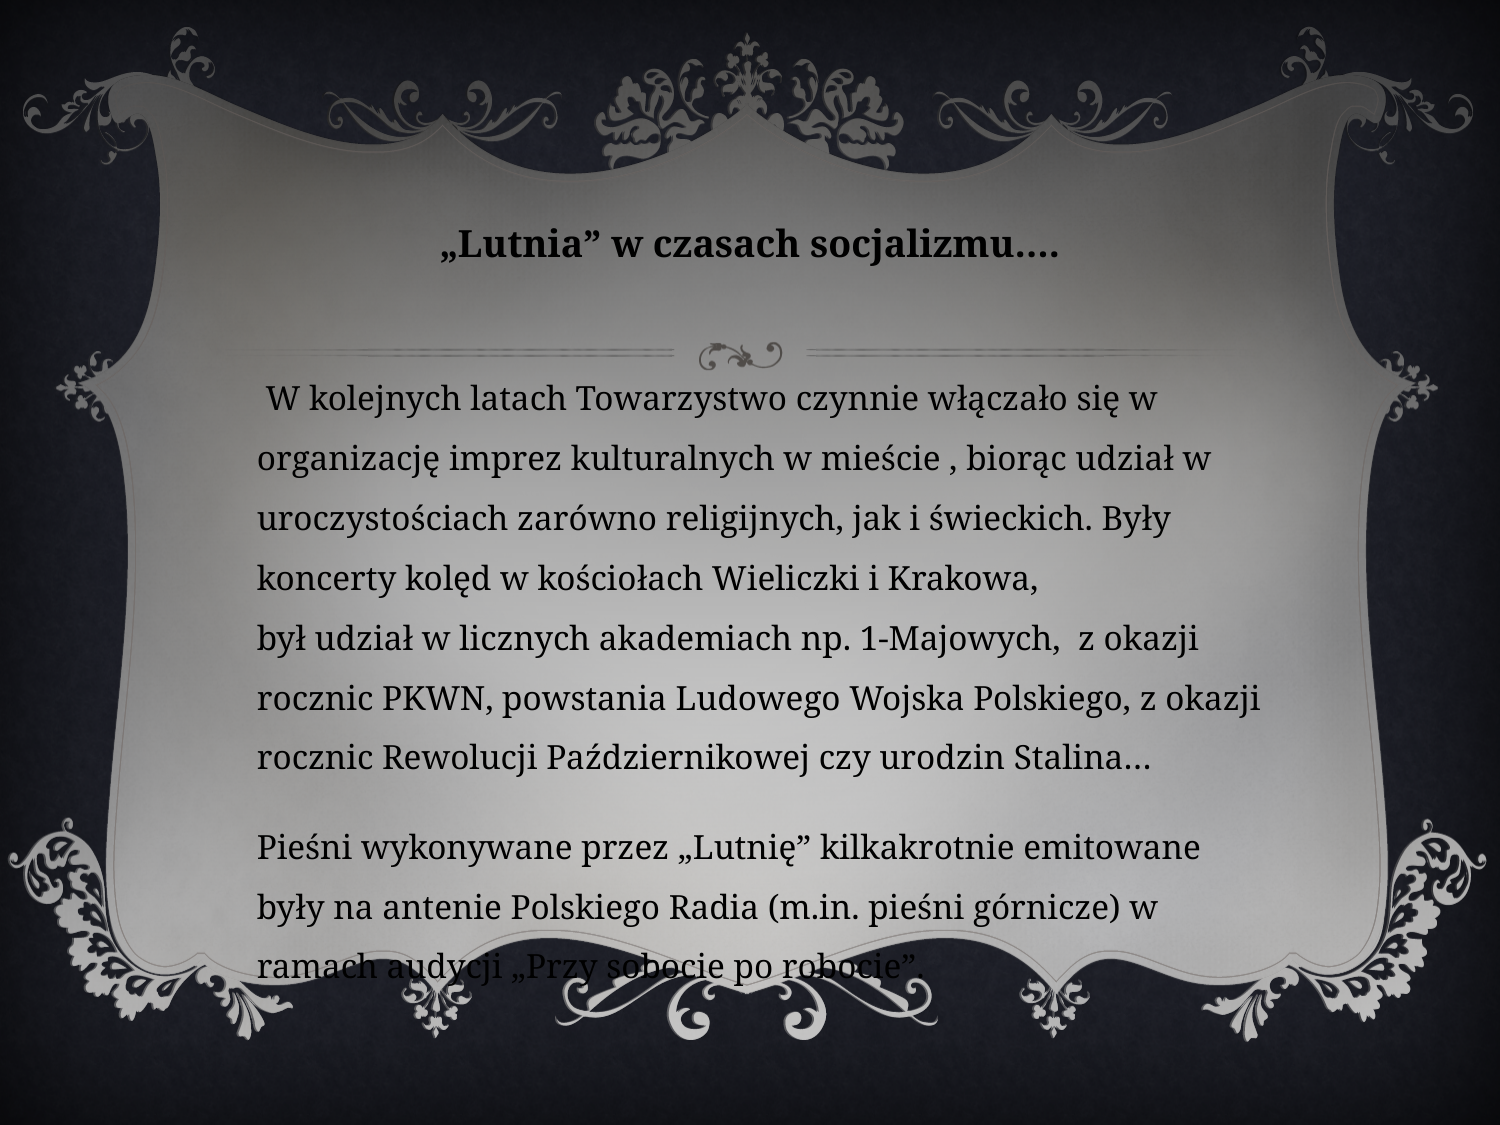

# „Lutnia” w czasach socjalizmu….
 W kolejnych latach Towarzystwo czynnie włączało się w organizację imprez kulturalnych w mieście , biorąc udział w uroczystościach zarówno religijnych, jak i świeckich. Były koncerty kolęd w kościołach Wieliczki i Krakowa,
był udział w licznych akademiach np. 1-Majowych, z okazji rocznic PKWN, powstania Ludowego Wojska Polskiego, z okazji rocznic Rewolucji Październikowej czy urodzin Stalina…
Pieśni wykonywane przez „Lutnię” kilkakrotnie emitowane były na antenie Polskiego Radia (m.in. pieśni górnicze) w ramach audycji „Przy sobocie po robocie”.